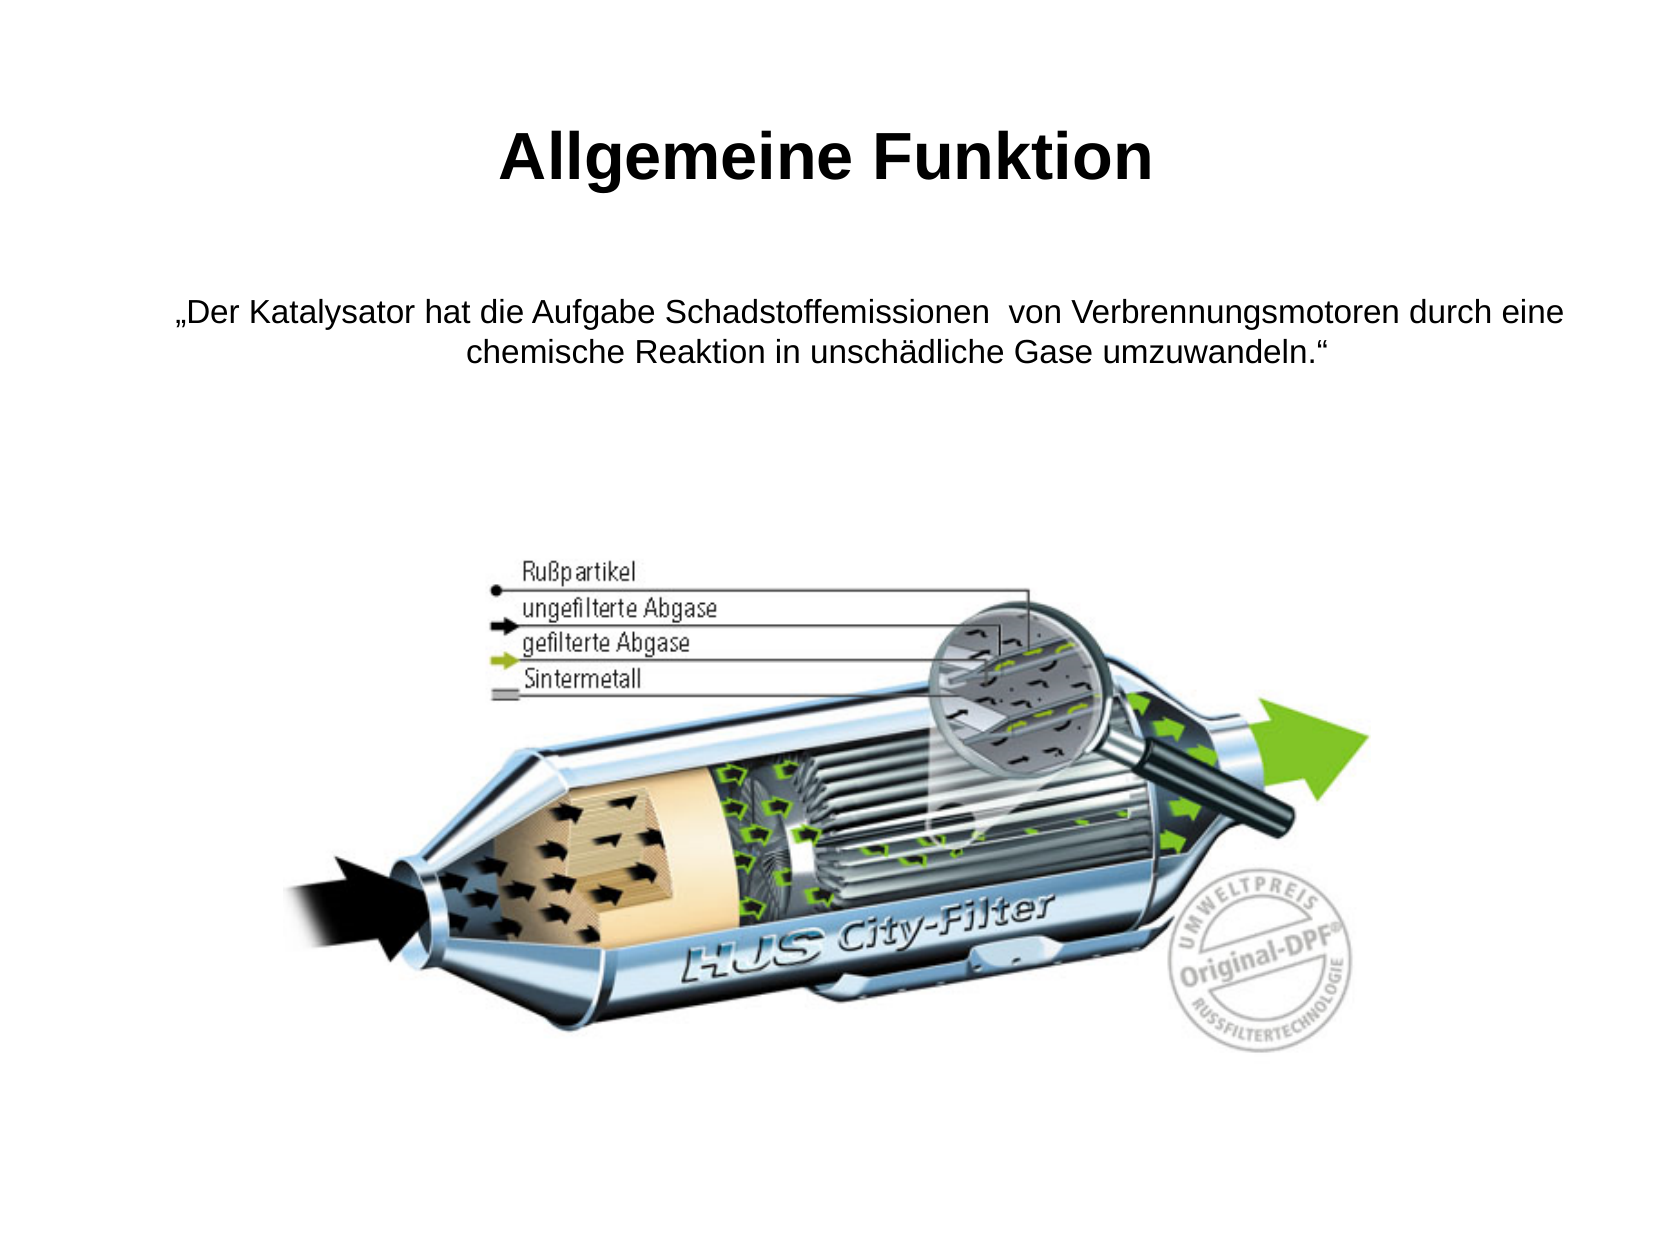

# Allgemeine Funktion
„Der Katalysator hat die Aufgabe Schadstoffemissionen von Verbrennungsmotoren durch eine chemische Reaktion in unschädliche Gase umzuwandeln.“